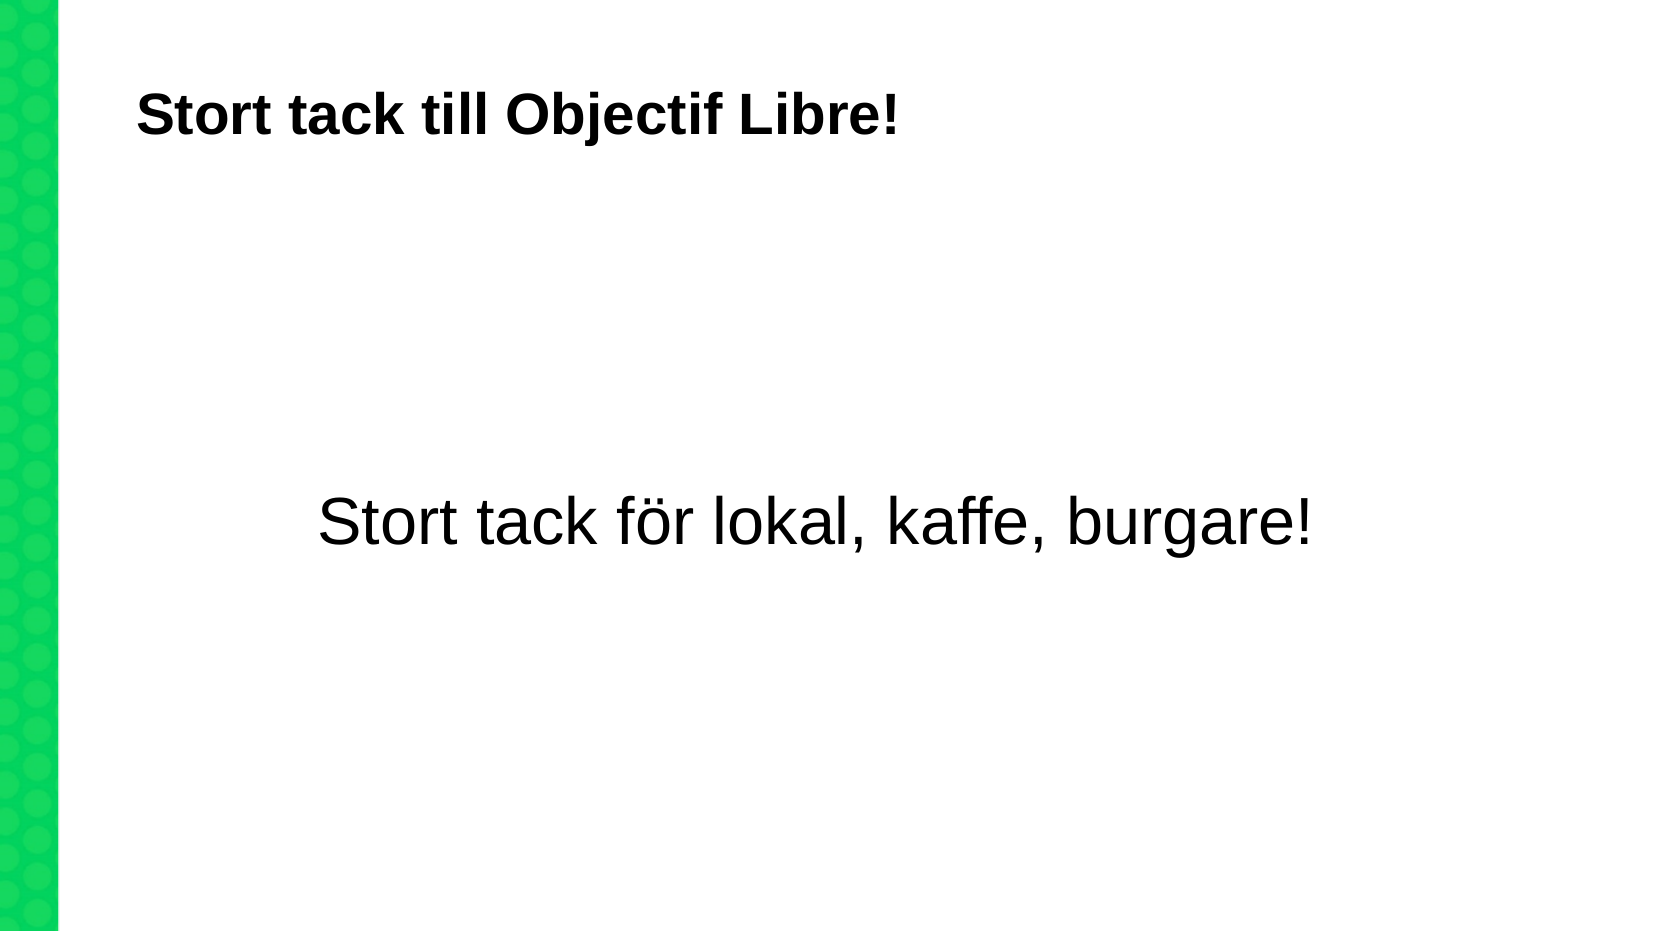

# Stort tack till Objectif Libre!
Stort tack för lokal, kaffe, burgare!